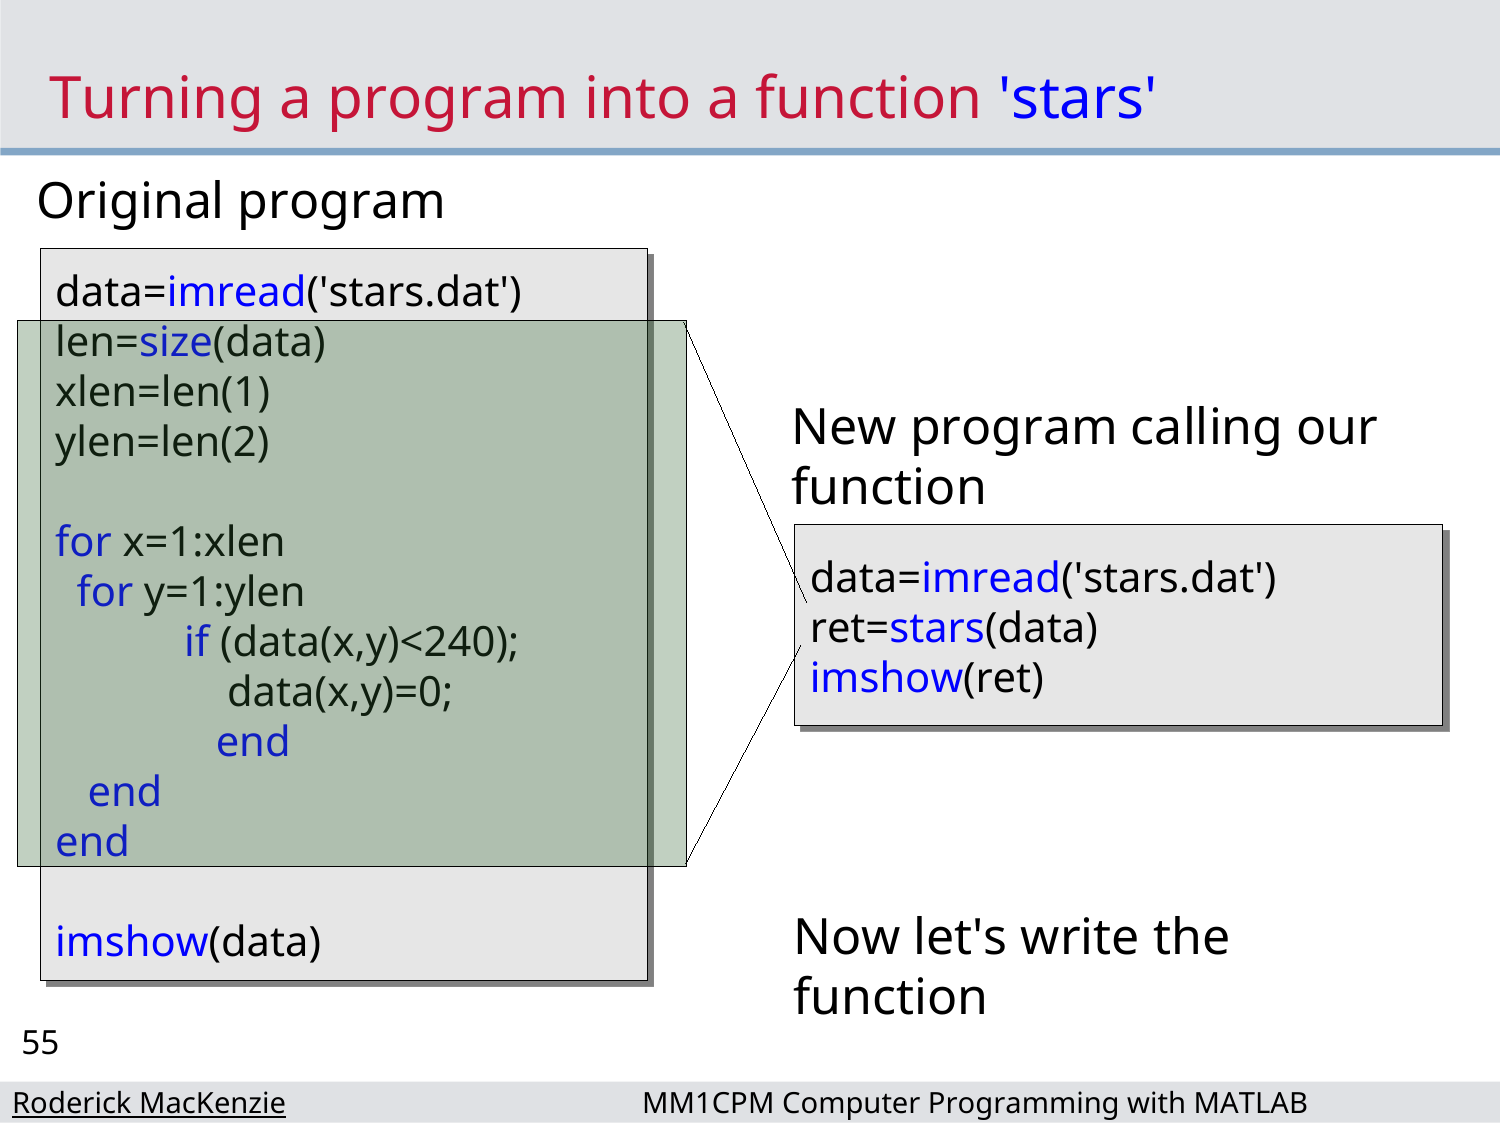

# Turning a program into a function 'stars'
Original program
data=imread('stars.dat')
len=size(data)
xlen=len(1)
ylen=len(2)
for x=1:xlen
 for y=1:ylen
 if (data(x,y)<240);
 data(x,y)=0;
	 end
 end
end
imshow(data)
New program calling our function
data=imread('stars.dat')
ret=stars(data)
imshow(ret)
Now let's write the function